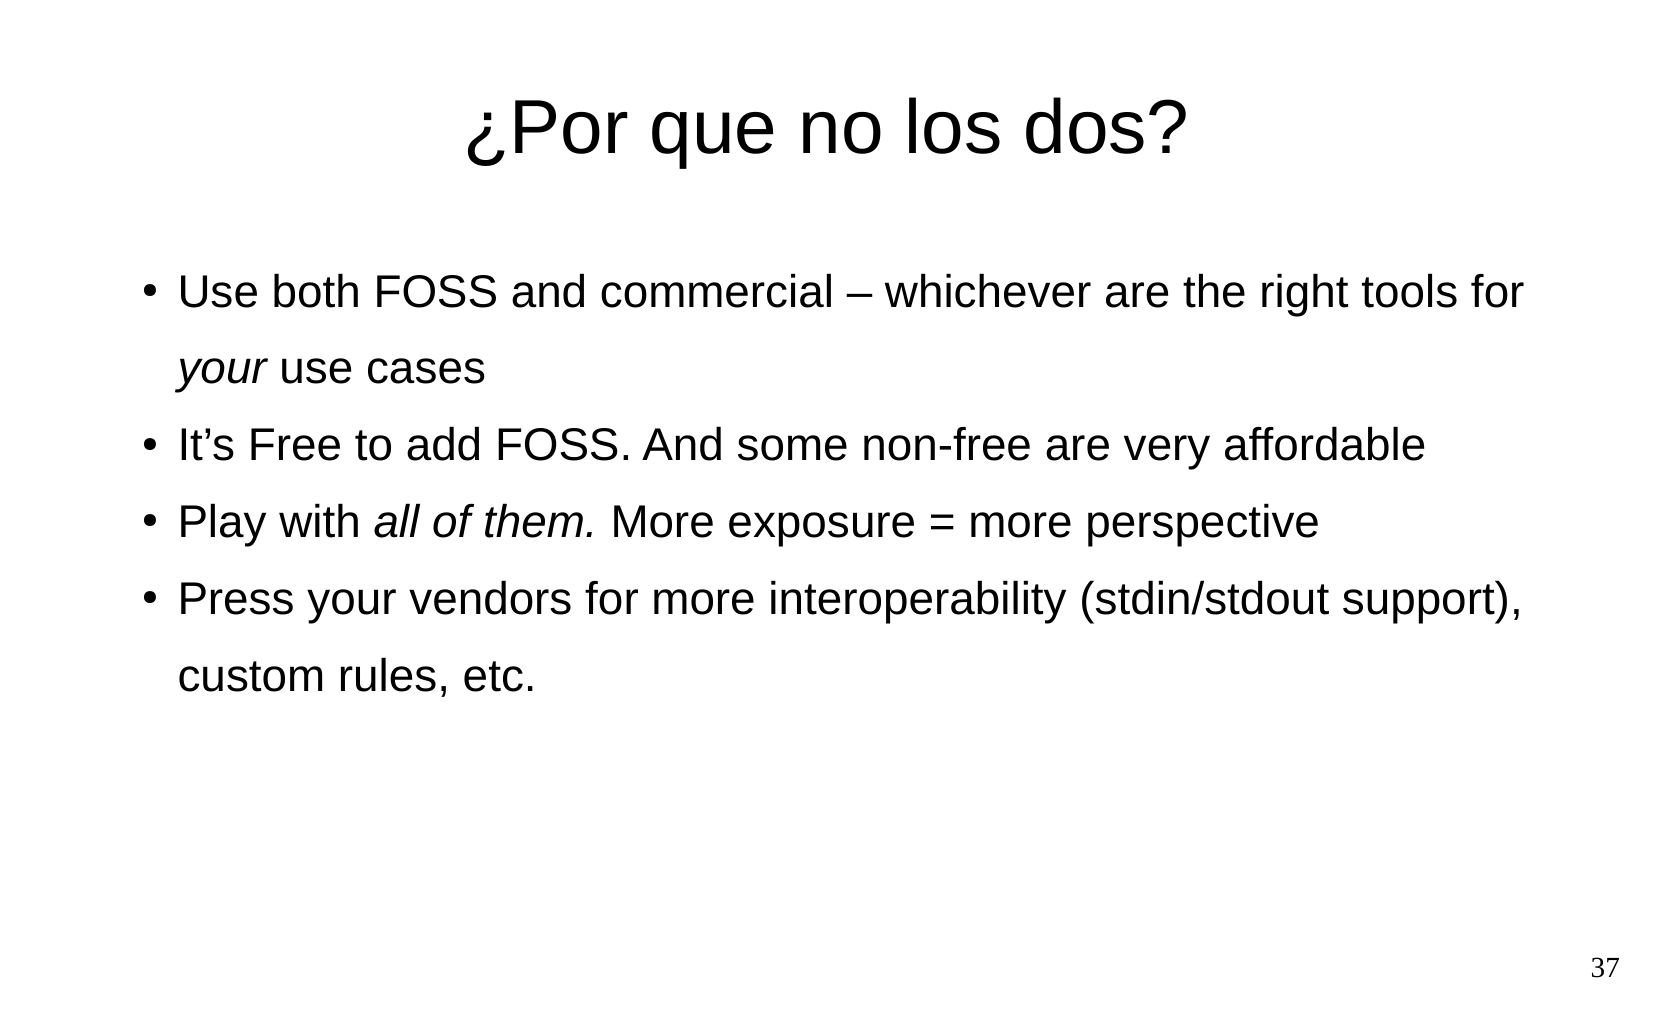

# ¿Por que no los dos?
Use both FOSS and commercial – whichever are the right tools for your use cases
It’s Free to add FOSS. And some non-free are very affordable
Play with all of them. More exposure = more perspective
Press your vendors for more interoperability (stdin/stdout support), custom rules, etc.